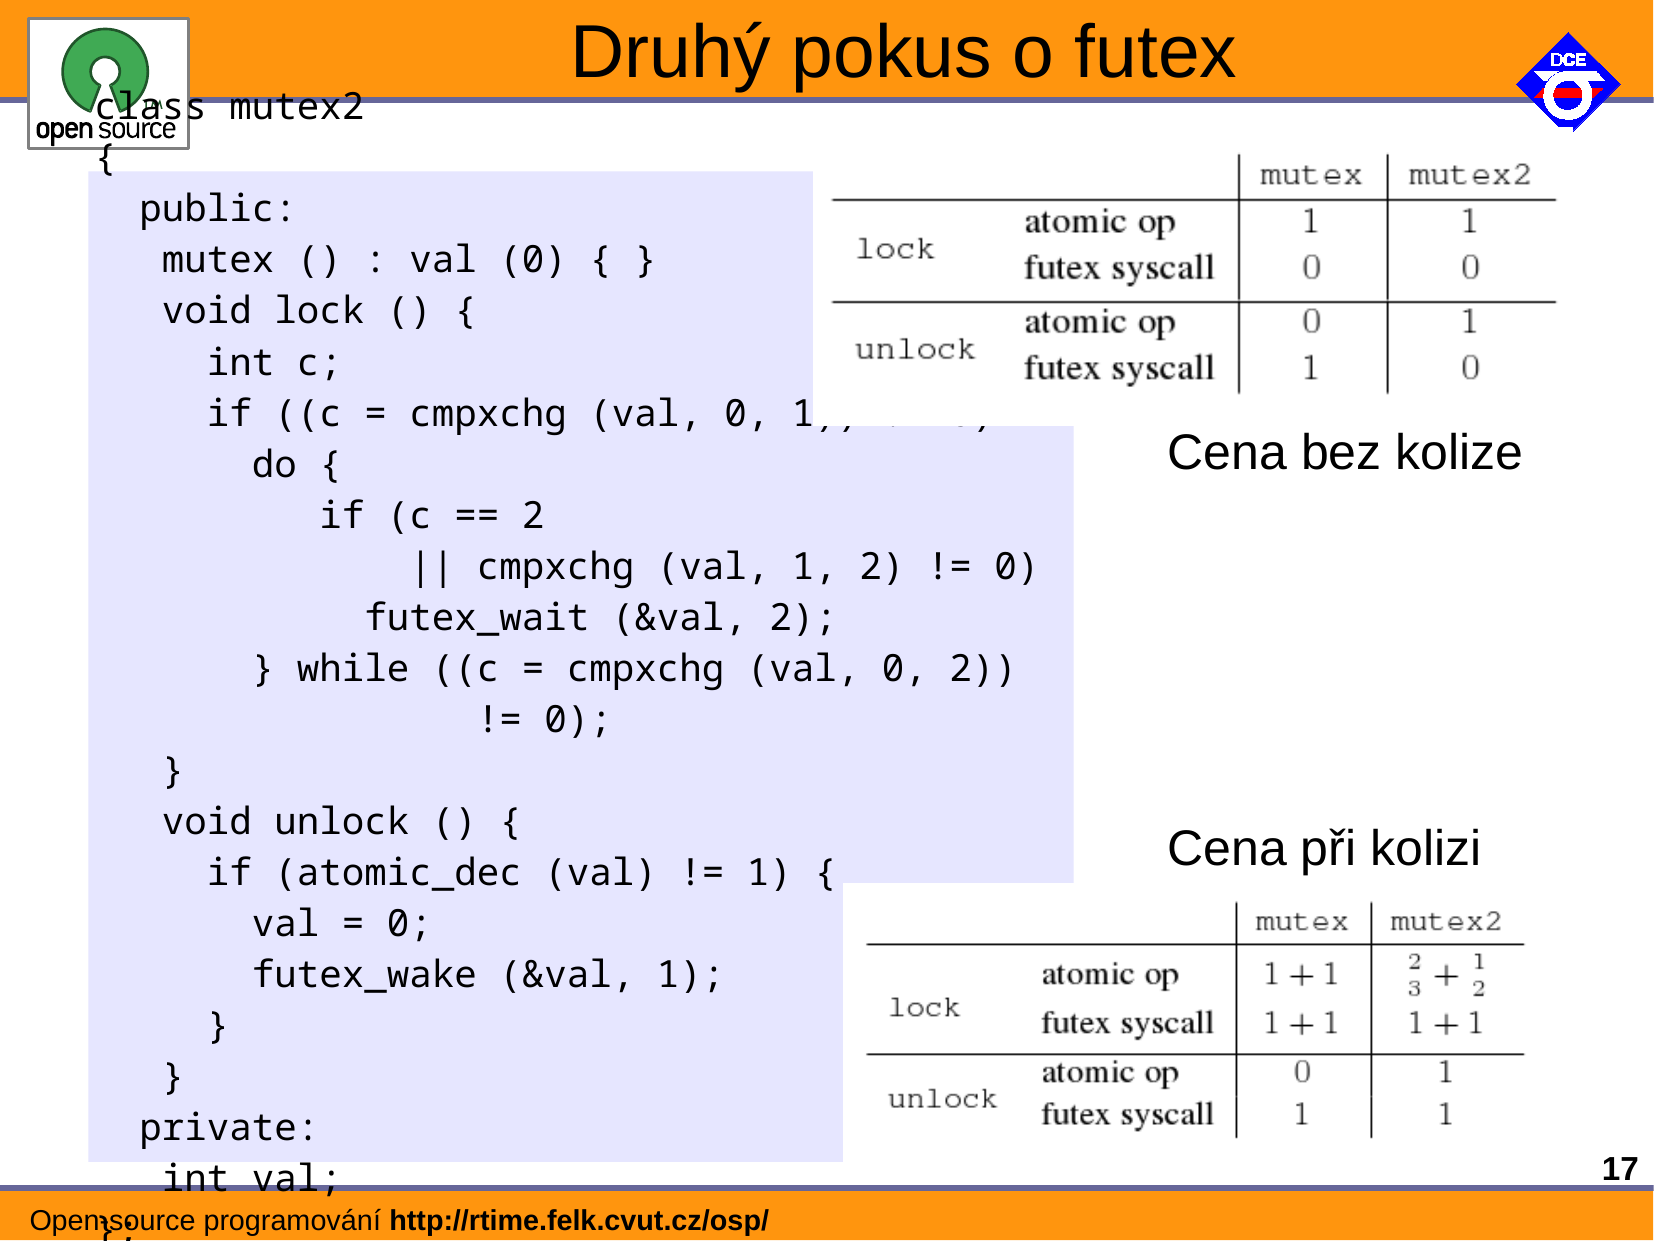

# Druhý pokus o futex
class mutex2
{
 public:
 mutex () : val (0) { }
 void lock () {
 int c;
 if ((c = cmpxchg (val, 0, 1)) != 0)
 do {
 if (c == 2
 || cmpxchg (val, 1, 2) != 0)
 futex_wait (&val, 2);
 } while ((c = cmpxchg (val, 0, 2))
 != 0);
 }
 void unlock () {
 if (atomic_dec (val) != 1) {
 val = 0;
 futex_wake (&val, 1);
 }
 }
 private:
 int val;
};
Cena bez kolize
Cena při kolizi